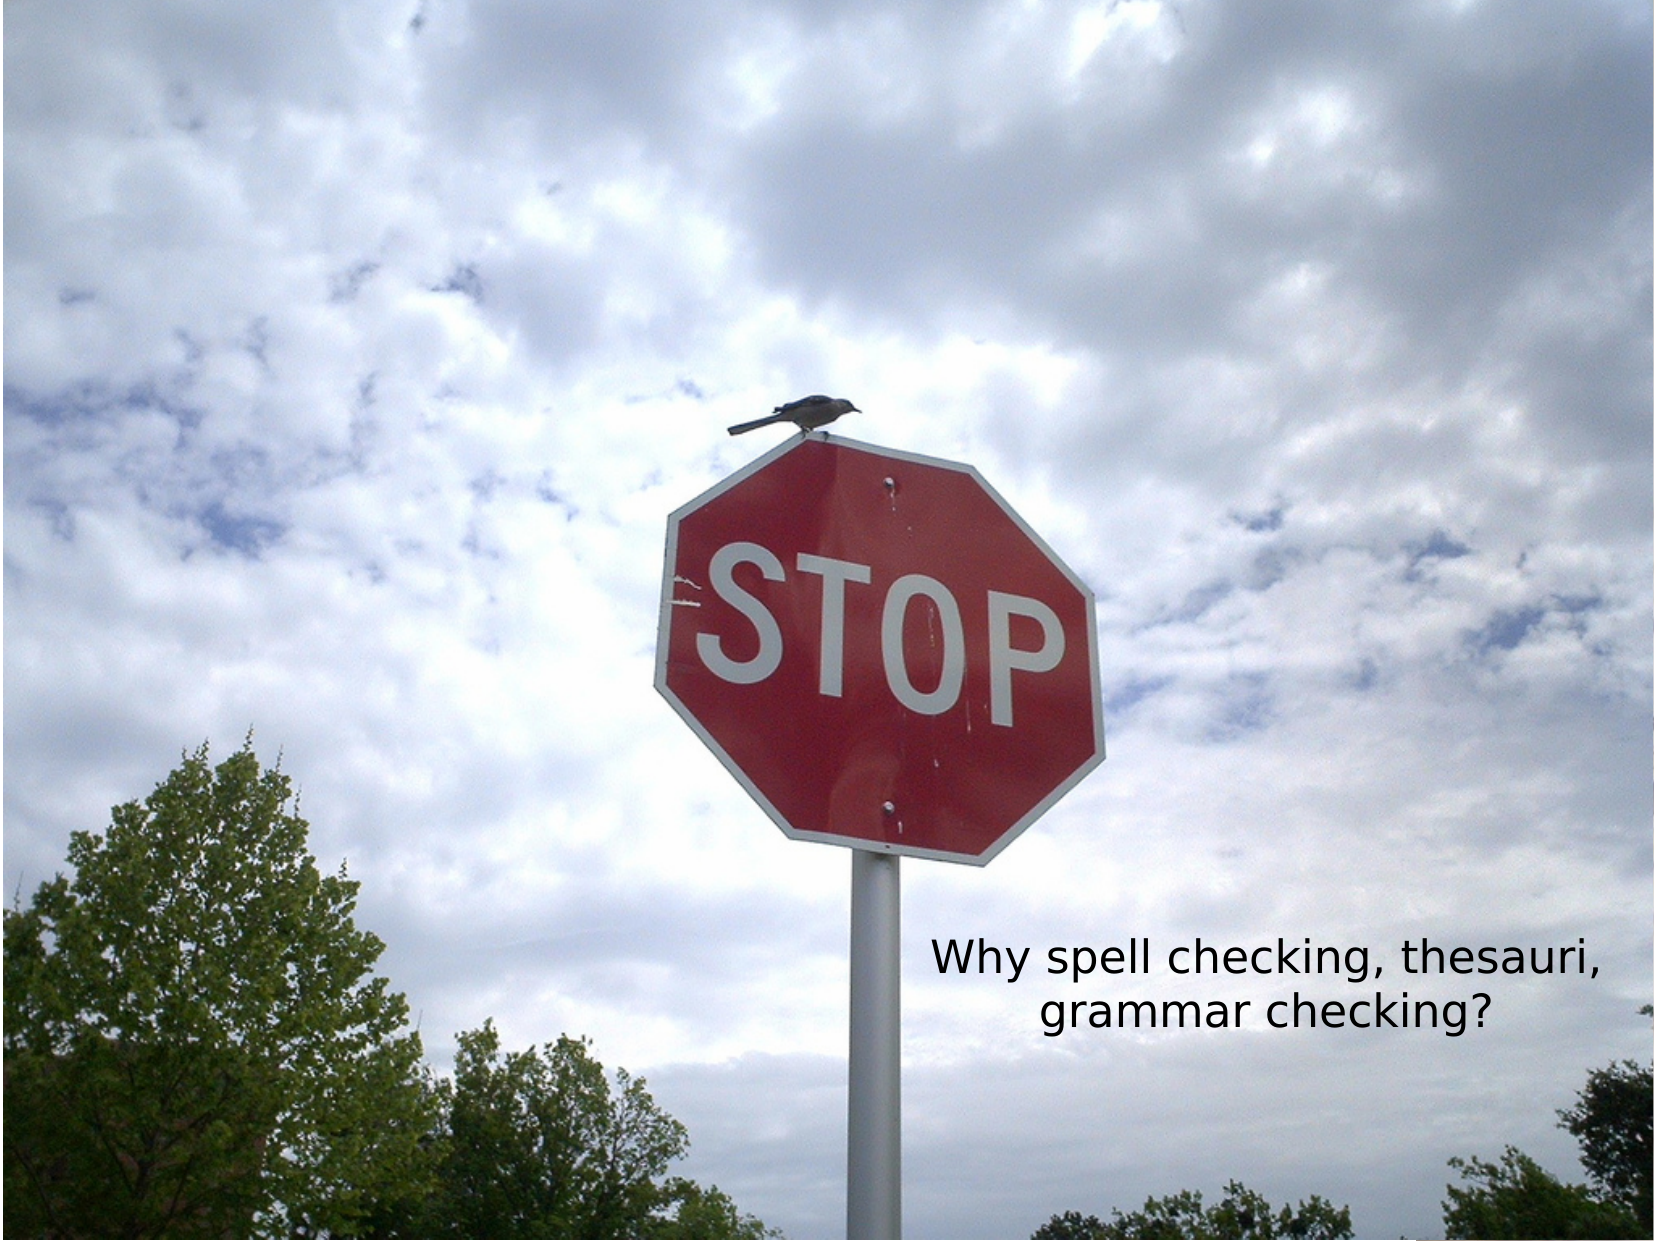

STOP
Why spell checking, thesauri, grammar checking?
24
#